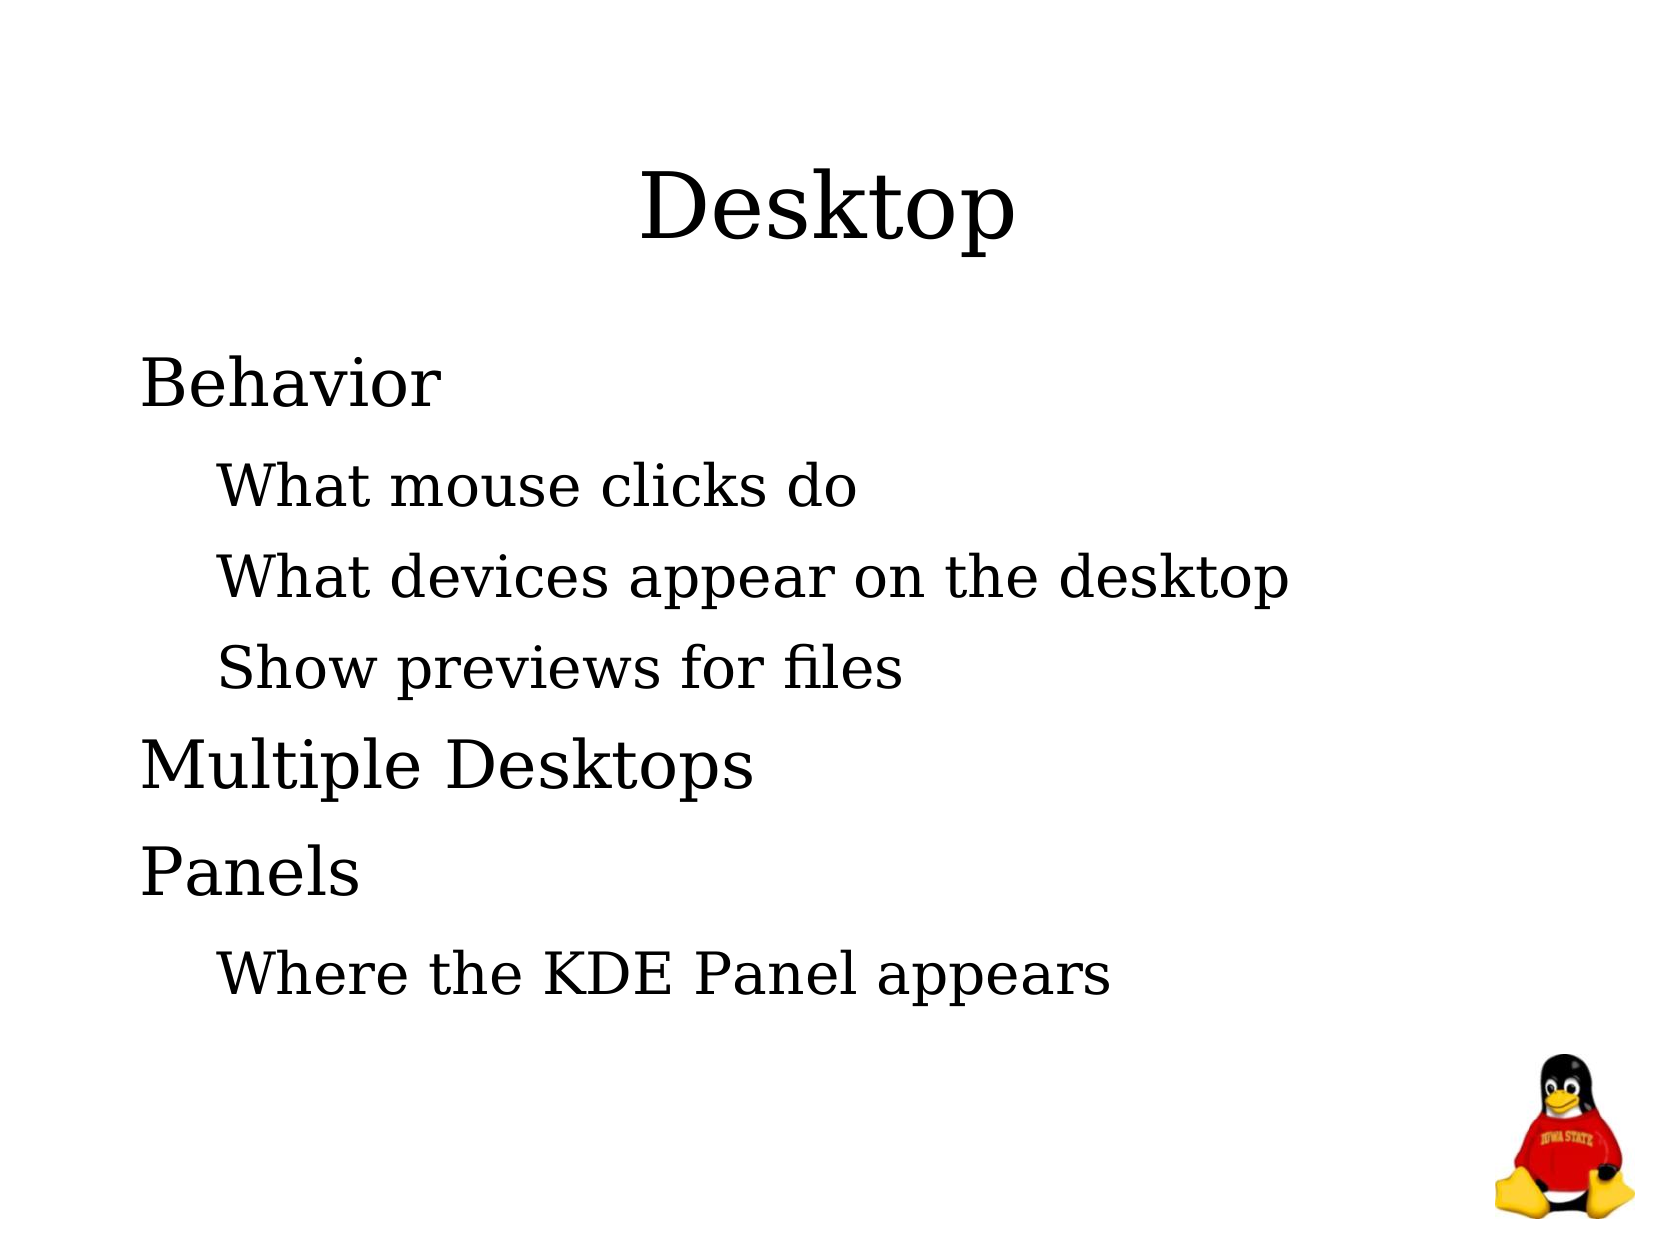

# Desktop
Behavior
What mouse clicks do
What devices appear on the desktop
Show previews for files
Multiple Desktops
Panels
Where the KDE Panel appears